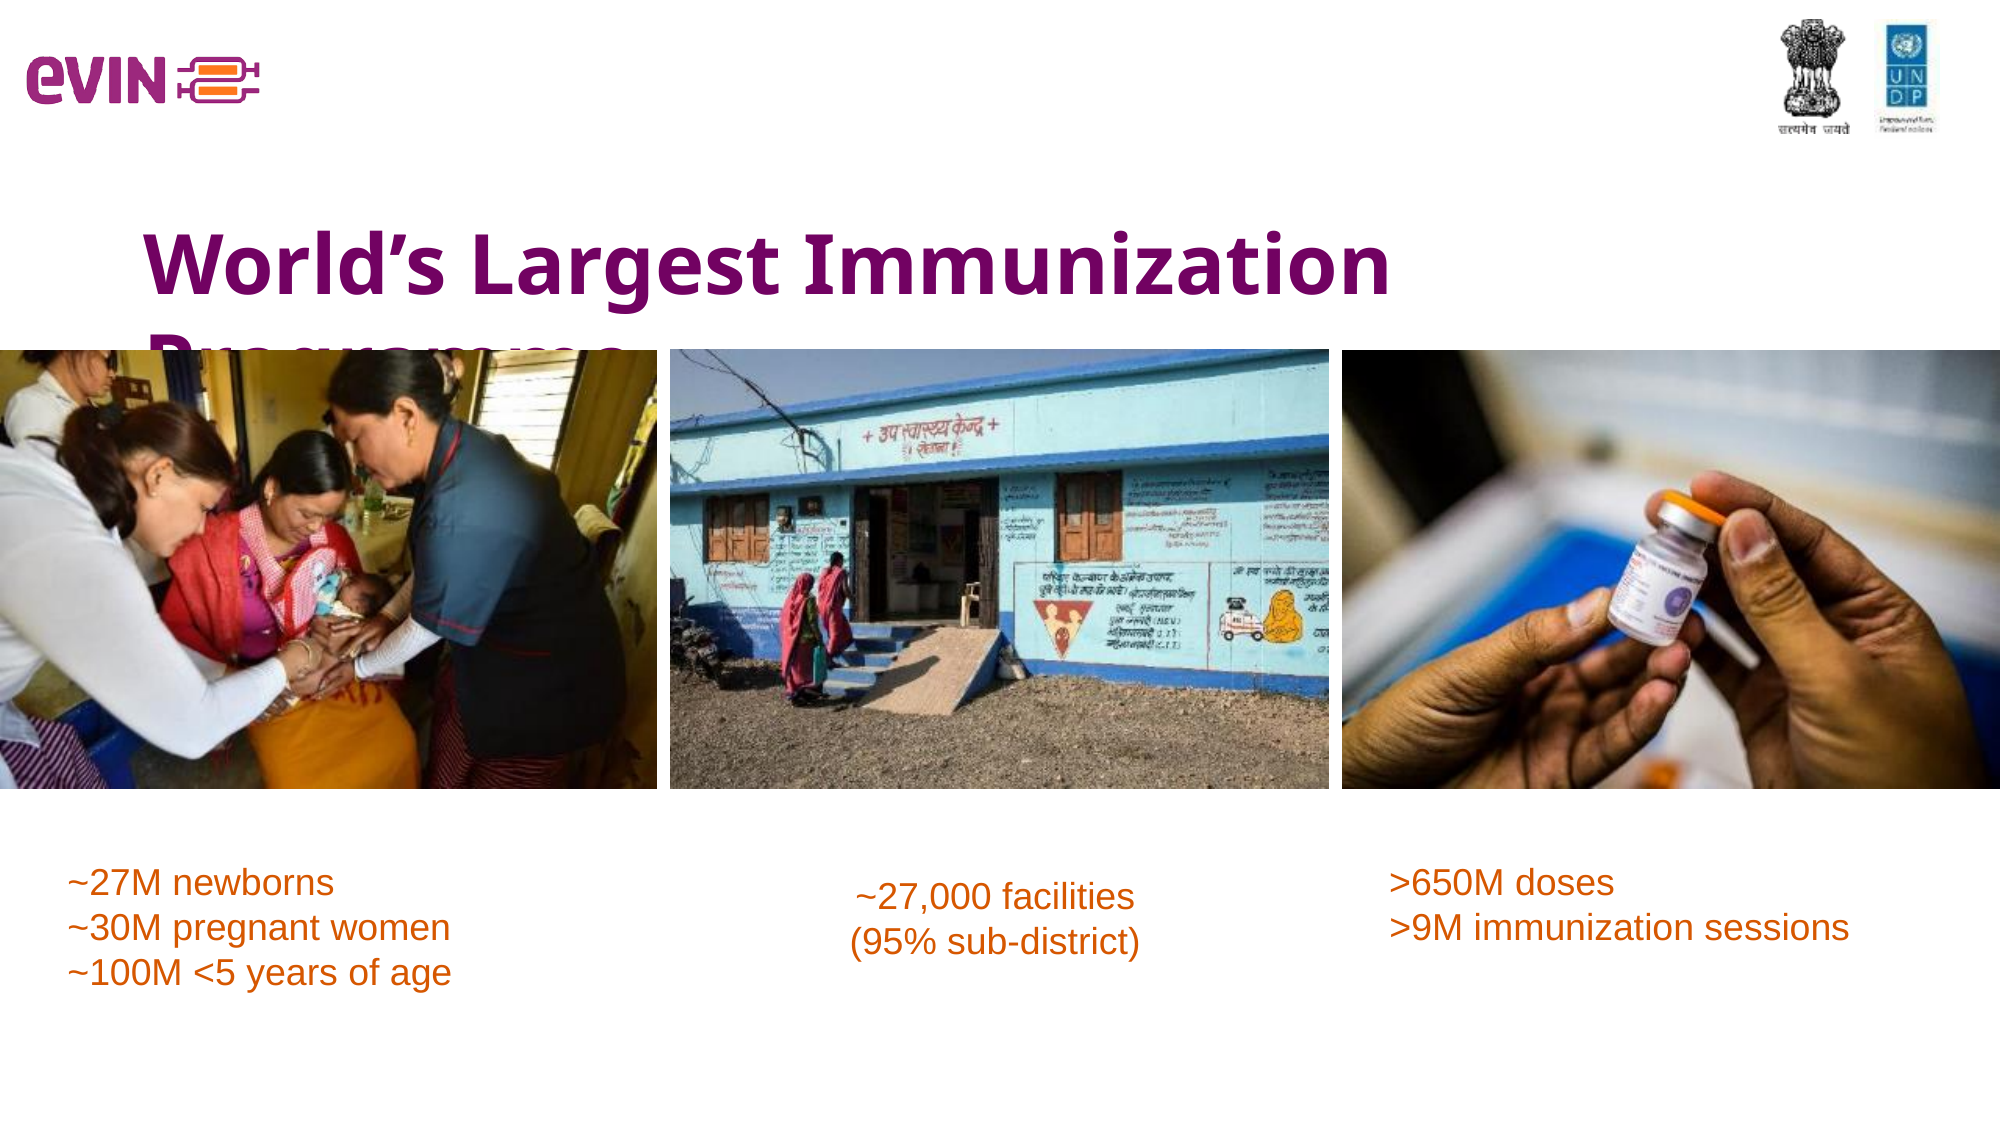

World’s Largest Immunization Programme
~27M newborns
~30M pregnant women
~100M <5 years of age
>650M doses
>9M immunization sessions
~27,000 facilities
(95% sub-district)